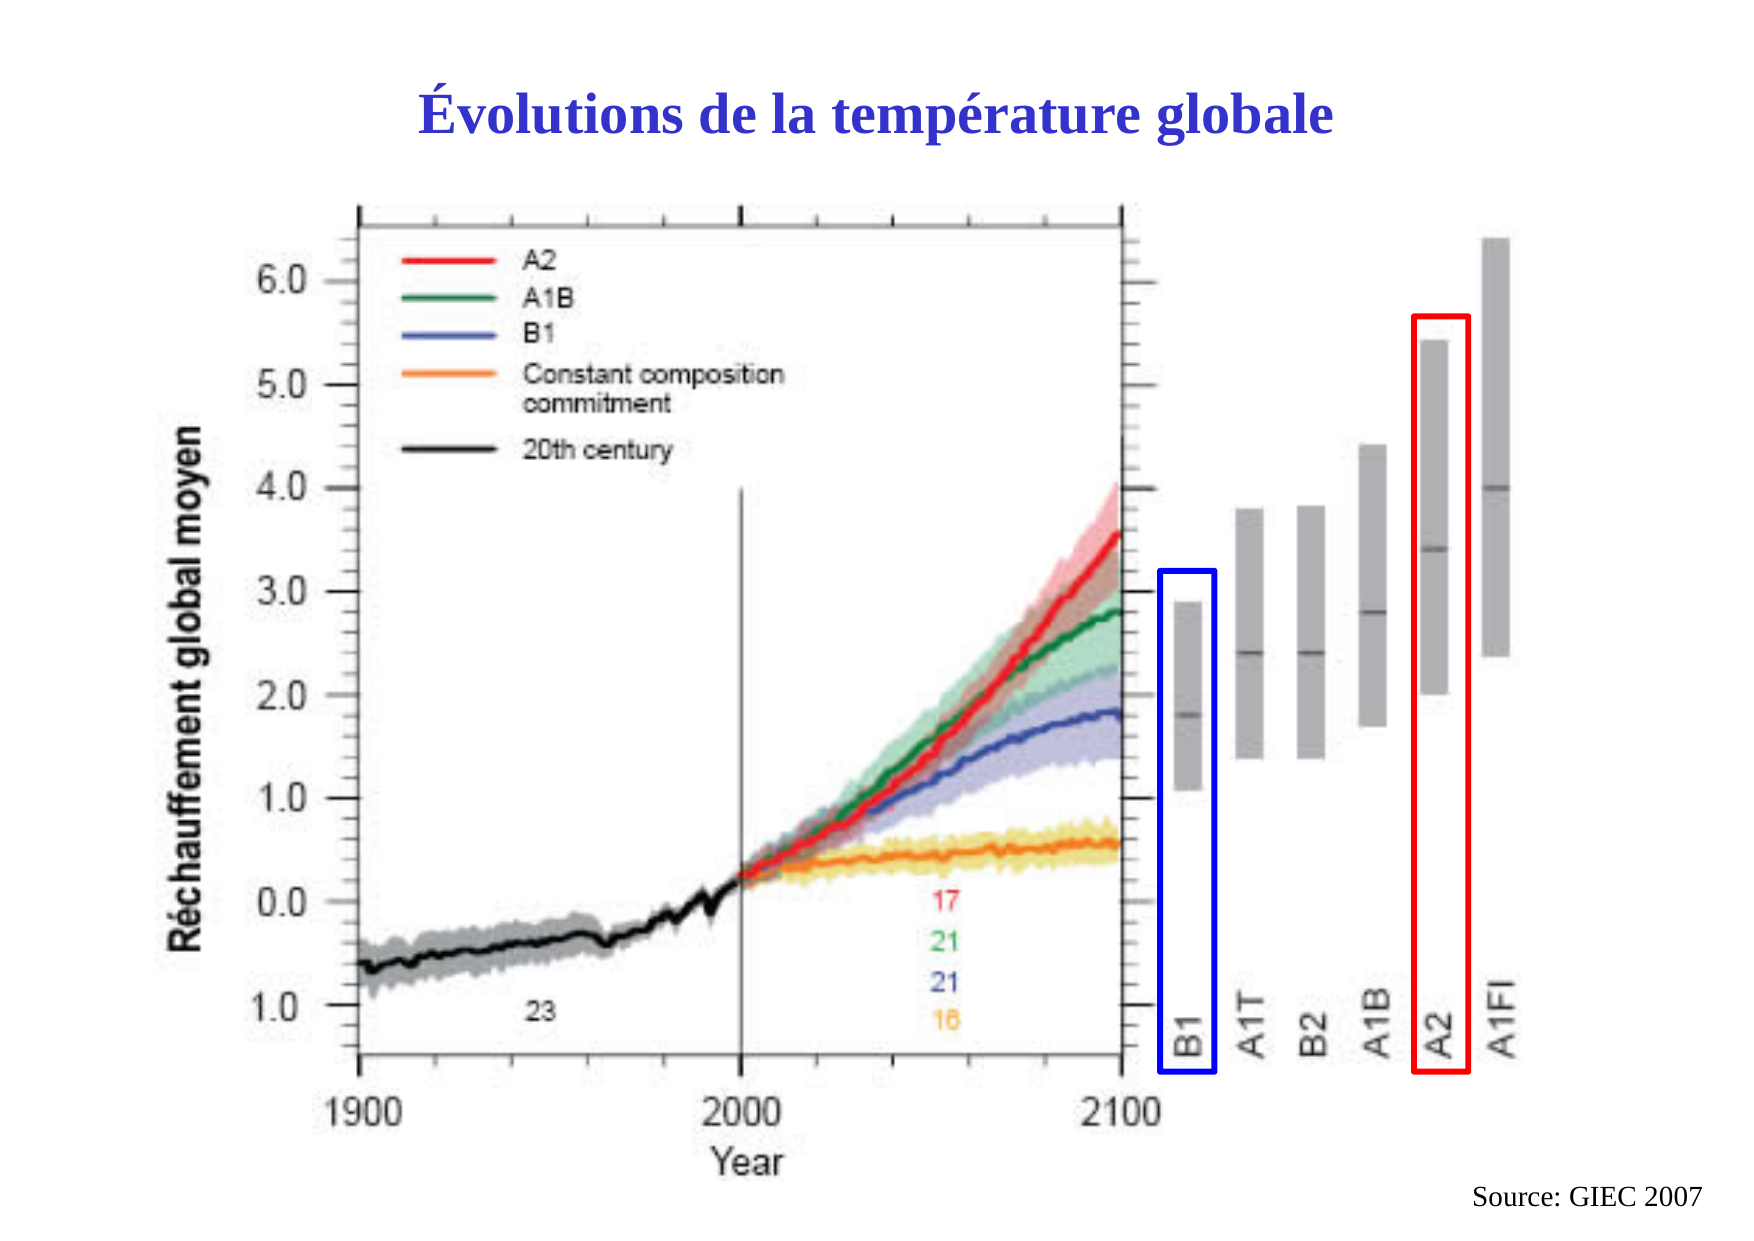

Évolutions de la température globale
Source: GIEC 2007